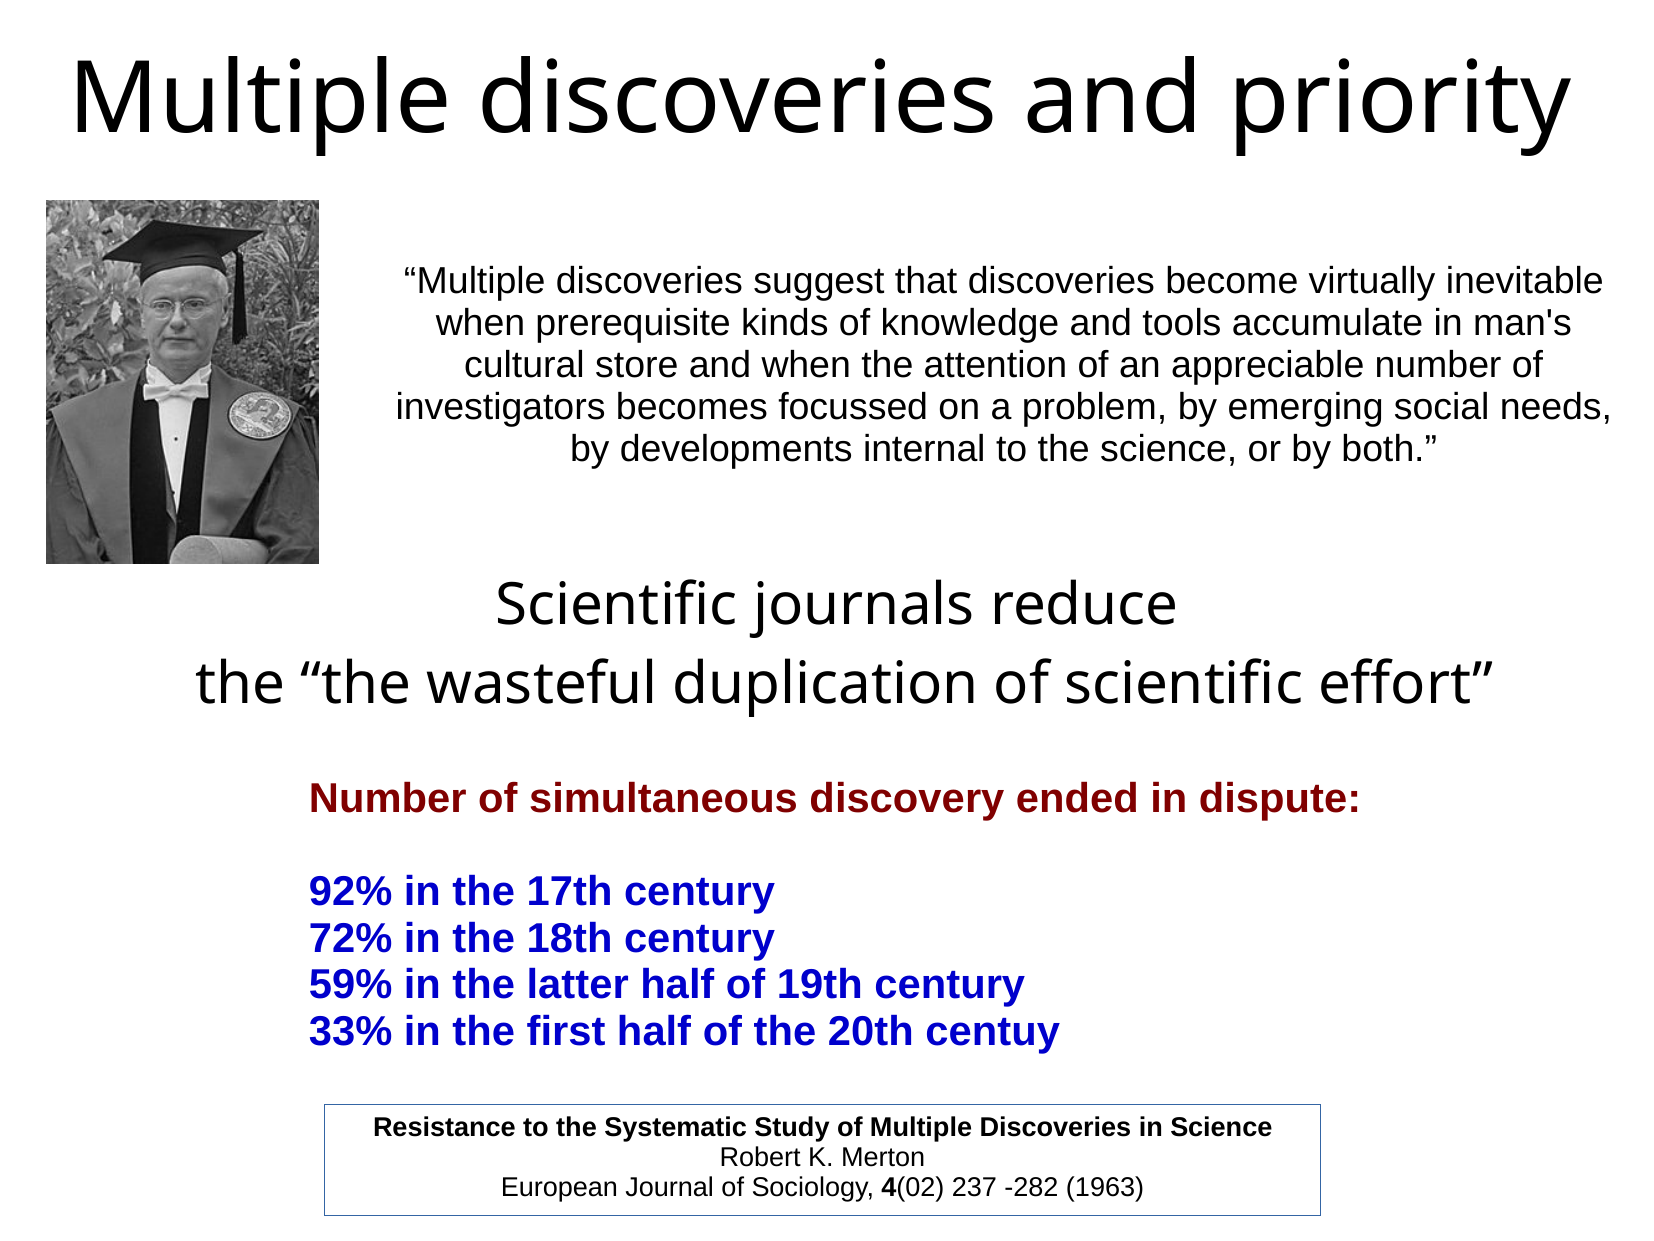

Multiple discoveries and priority
“Multiple discoveries suggest that discoveries become virtually inevitable when prerequisite kinds of knowledge and tools accumulate in man's cultural store and when the attention of an appreciable number of investigators becomes focussed on a problem, by emerging social needs, by developments internal to the science, or by both.”
Scientific journals reduce
the “the wasteful duplication of scientific effort”
Number of simultaneous discovery ended in dispute:
92% in the 17th century
72% in the 18th century
59% in the latter half of 19th century
33% in the first half of the 20th centuy
Resistance to the Systematic Study of Multiple Discoveries in Science
Robert K. Merton
European Journal of Sociology, 4(02) 237 -282 (1963)